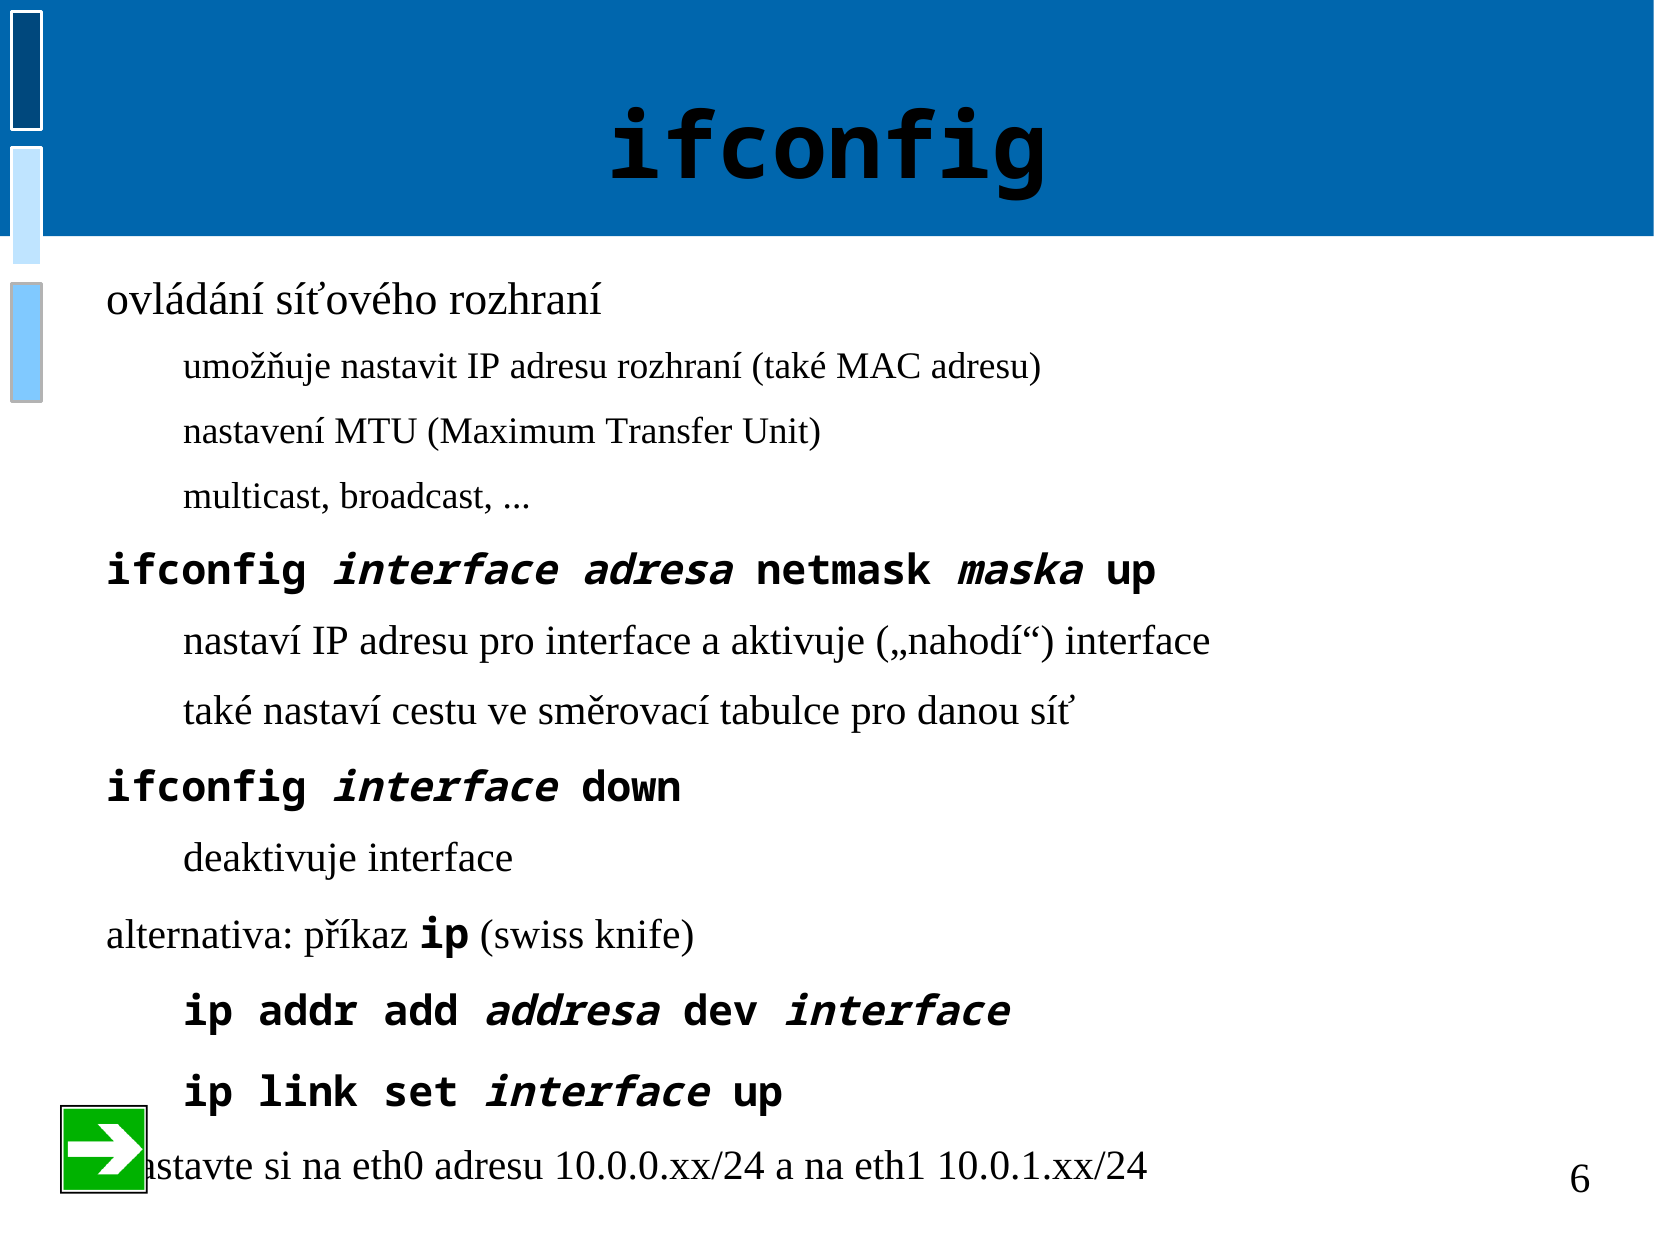

# ifconfig
ovládání síťového rozhraní
umožňuje nastavit IP adresu rozhraní (také MAC adresu)
nastavení MTU (Maximum Transfer Unit)
multicast, broadcast, ...
ifconfig interface adresa netmask maska up
nastaví IP adresu pro interface a aktivuje („nahodí“) interface
také nastaví cestu ve směrovací tabulce pro danou síť
ifconfig interface down
deaktivuje interface
alternativa: příkaz ip (swiss knife)
ip addr add addresa dev interface
ip link set interface up
 nastavte si na eth0 adresu 10.0.0.xx/24 a na eth1 10.0.1.xx/24